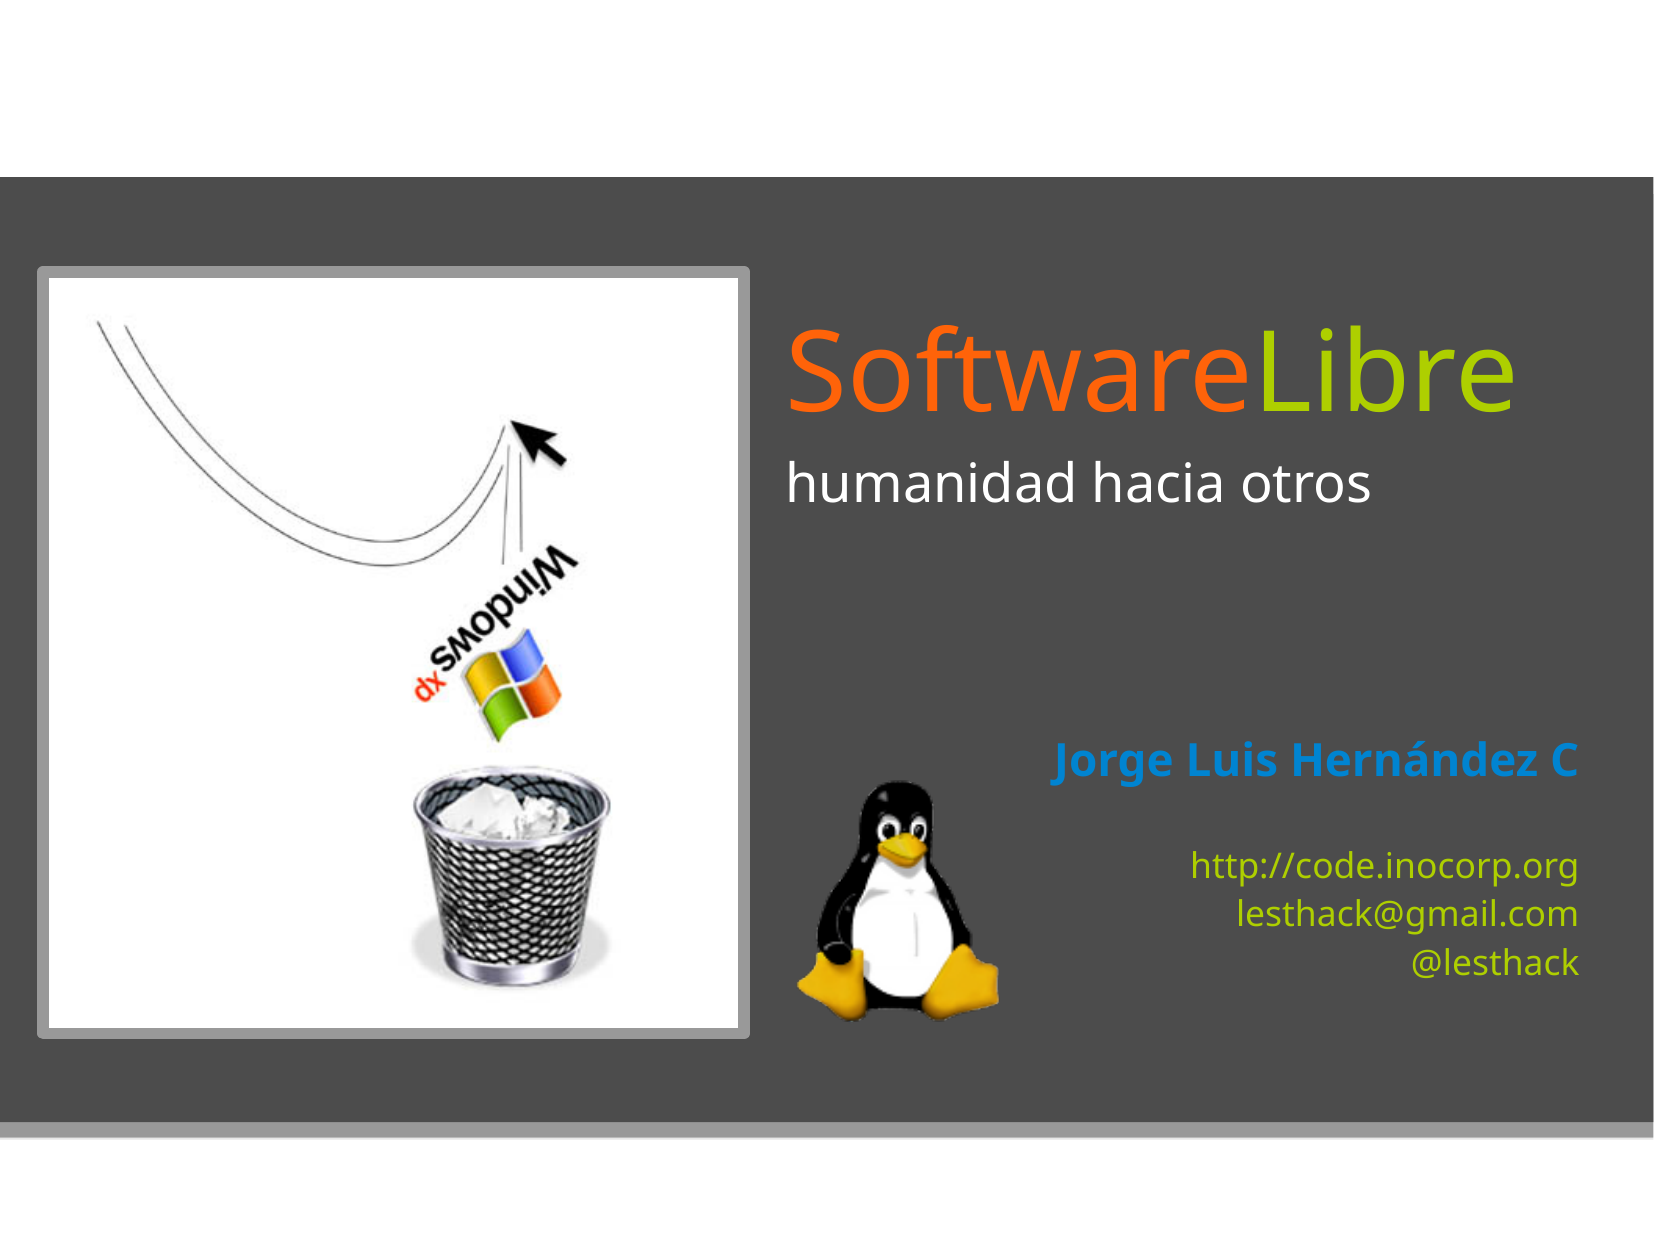

# SoftwareLibre humanidad hacia otros
Jorge Luis Hernández C
http://code.inocorp.org
lesthack@gmail.com
@lesthack